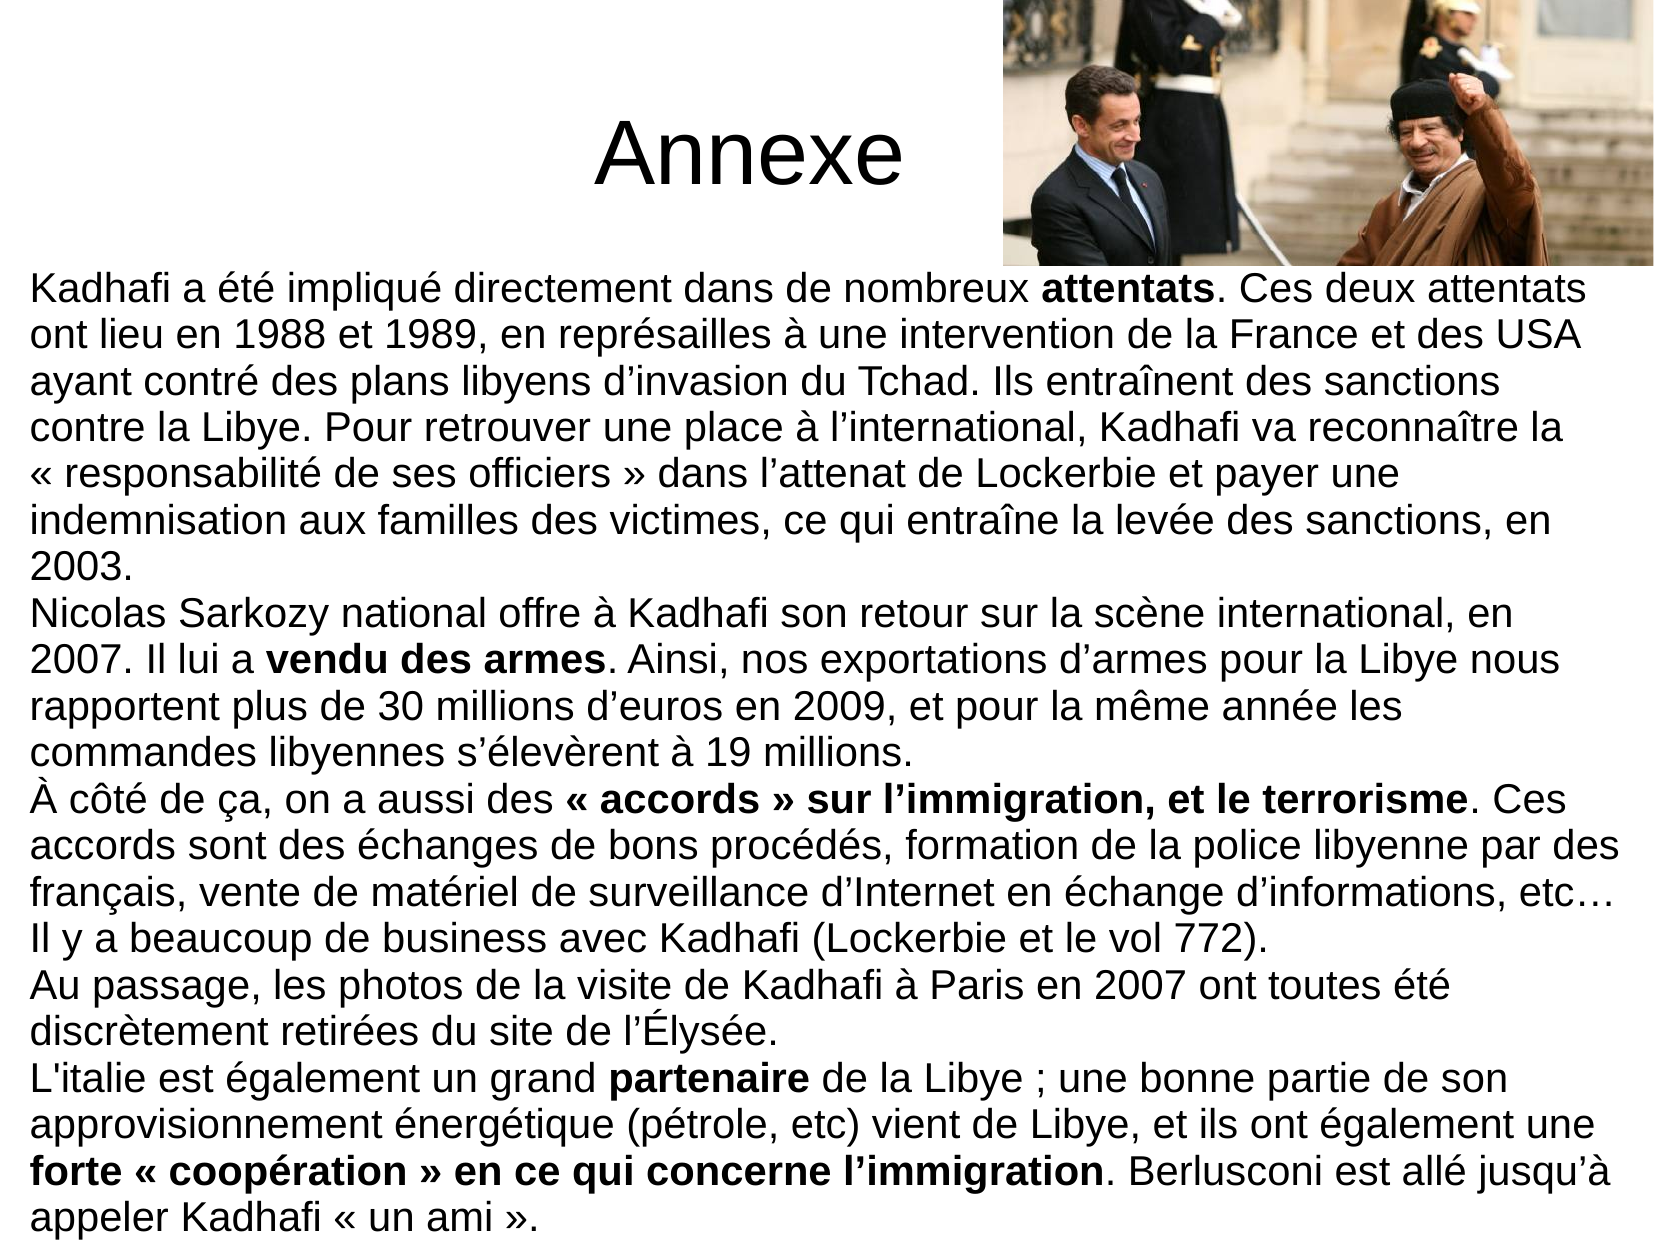

# Annexe
Kadhafi a été impliqué directement dans de nombreux attentats. Ces deux attentats ont lieu en 1988 et 1989, en représailles à une intervention de la France et des USA ayant contré des plans libyens d’invasion du Tchad. Ils entraînent des sanctions contre la Libye. Pour retrouver une place à l’international, Kadhafi va reconnaître la « responsabilité de ses officiers » dans l’attenat de Lockerbie et payer une indemnisation aux familles des victimes, ce qui entraîne la levée des sanctions, en 2003.
Nicolas Sarkozy national offre à Kadhafi son retour sur la scène international, en 2007. Il lui a vendu des armes. Ainsi, nos exportations d’armes pour la Libye nous rapportent plus de 30 millions d’euros en 2009, et pour la même année les commandes libyennes s’élevèrent à 19 millions.
À côté de ça, on a aussi des « accords » sur l’immigration, et le terrorisme. Ces accords sont des échanges de bons procédés, formation de la police libyenne par des français, vente de matériel de surveillance d’Internet en échange d’informations, etc… Il y a beaucoup de business avec Kadhafi (Lockerbie et le vol 772).
Au passage, les photos de la visite de Kadhafi à Paris en 2007 ont toutes été discrètement retirées du site de l’Élysée.
L'italie est également un grand partenaire de la Libye ; une bonne partie de son approvisionnement énergétique (pétrole, etc) vient de Libye, et ils ont également une forte « coopération » en ce qui concerne l’immigration. Berlusconi est allé jusqu’à appeler Kadhafi « un ami ».